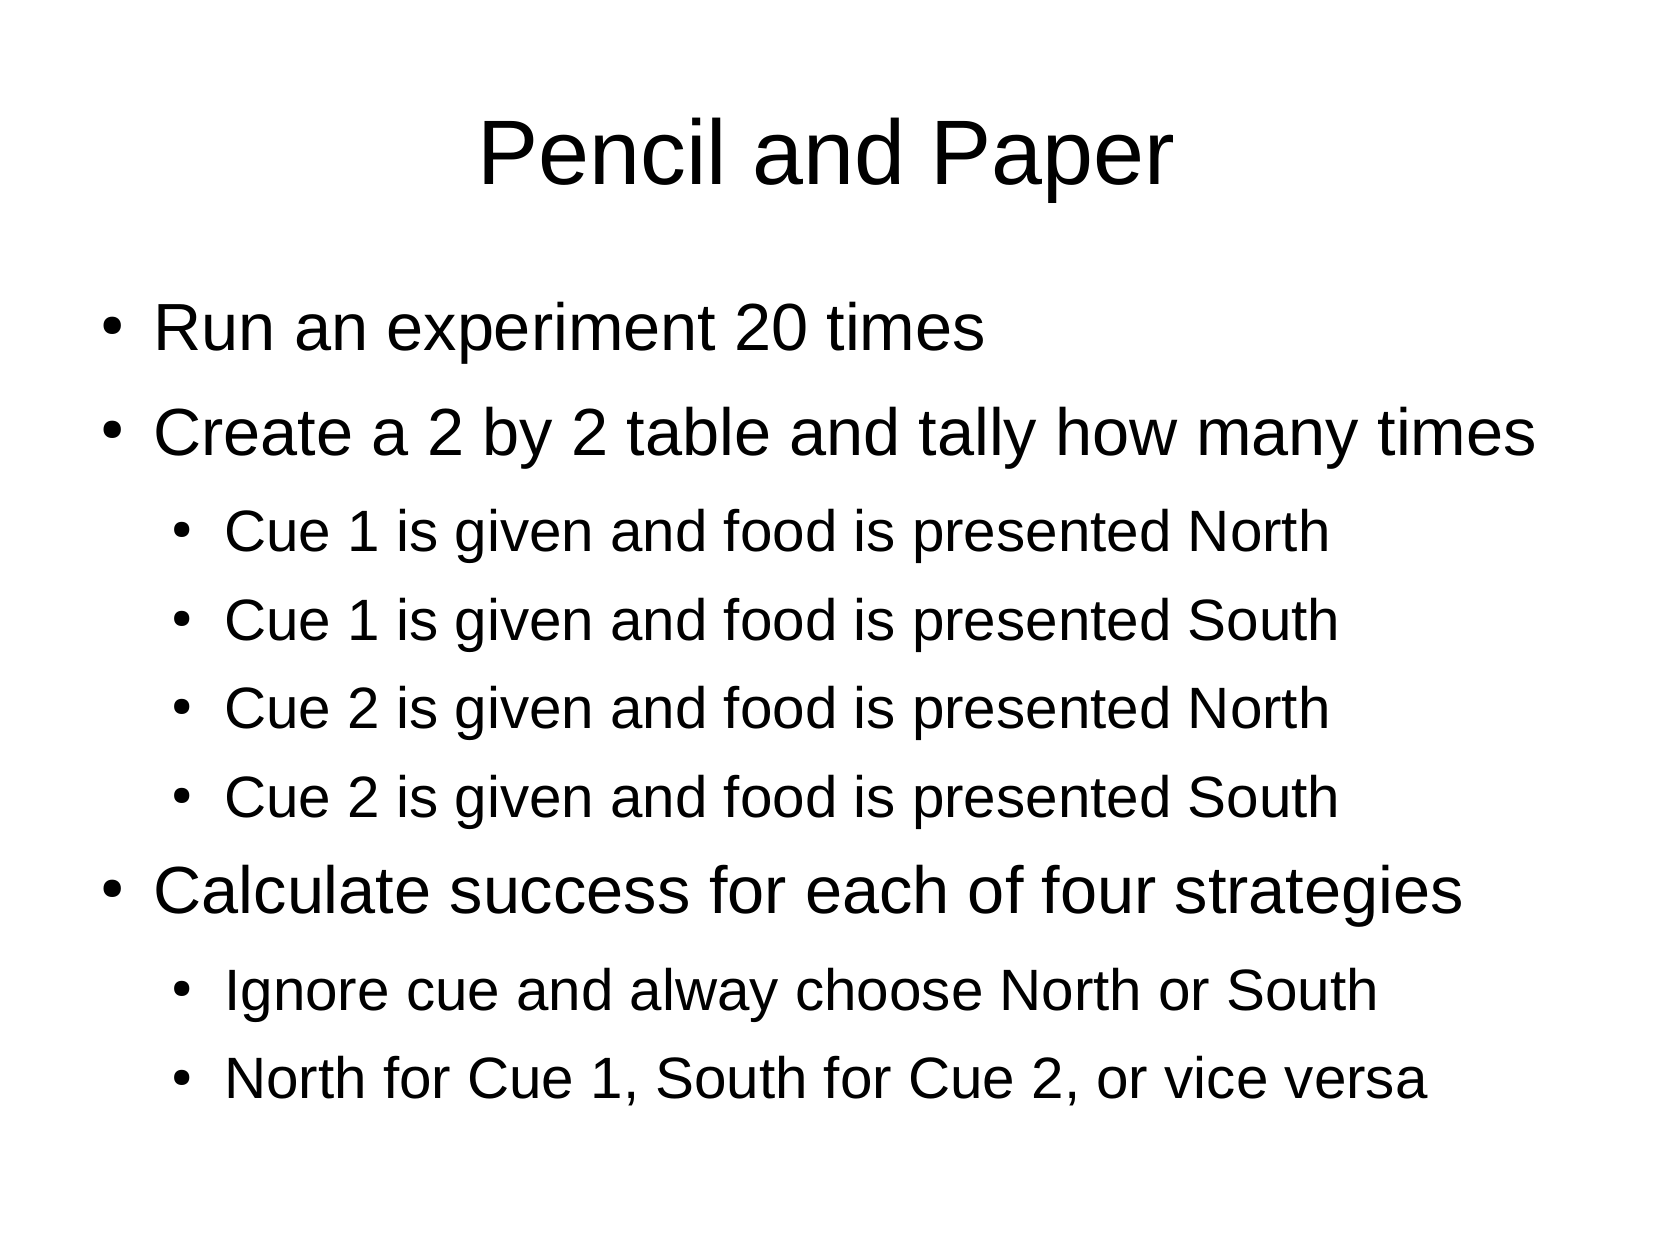

# Pencil and Paper
Run an experiment 20 times
Create a 2 by 2 table and tally how many times
Cue 1 is given and food is presented North
Cue 1 is given and food is presented South
Cue 2 is given and food is presented North
Cue 2 is given and food is presented South
Calculate success for each of four strategies
Ignore cue and alway choose North or South
North for Cue 1, South for Cue 2, or vice versa